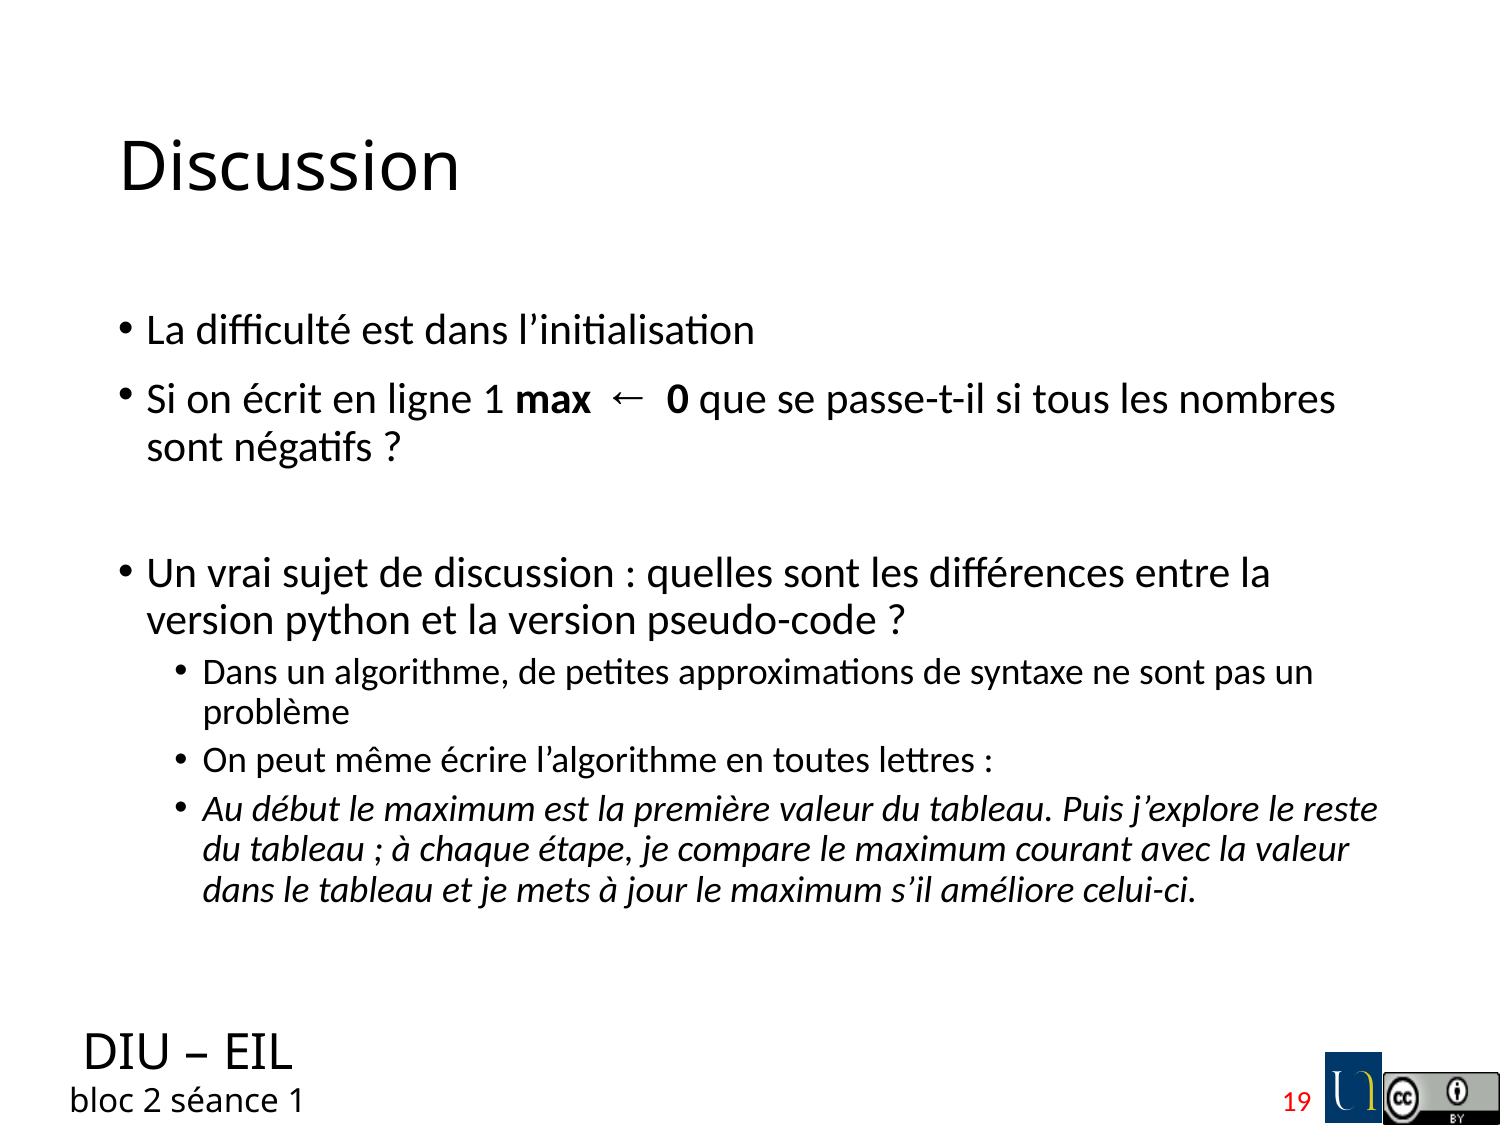

# Discussion
La difficulté est dans l’initialisation
Si on écrit en ligne 1 max ← 0 que se passe-t-il si tous les nombres sont négatifs ?
Un vrai sujet de discussion : quelles sont les différences entre la version python et la version pseudo-code ?
Dans un algorithme, de petites approximations de syntaxe ne sont pas un problème
On peut même écrire l’algorithme en toutes lettres :
Au début le maximum est la première valeur du tableau. Puis j’explore le reste du tableau ; à chaque étape, je compare le maximum courant avec la valeur dans le tableau et je mets à jour le maximum s’il améliore celui-ci.